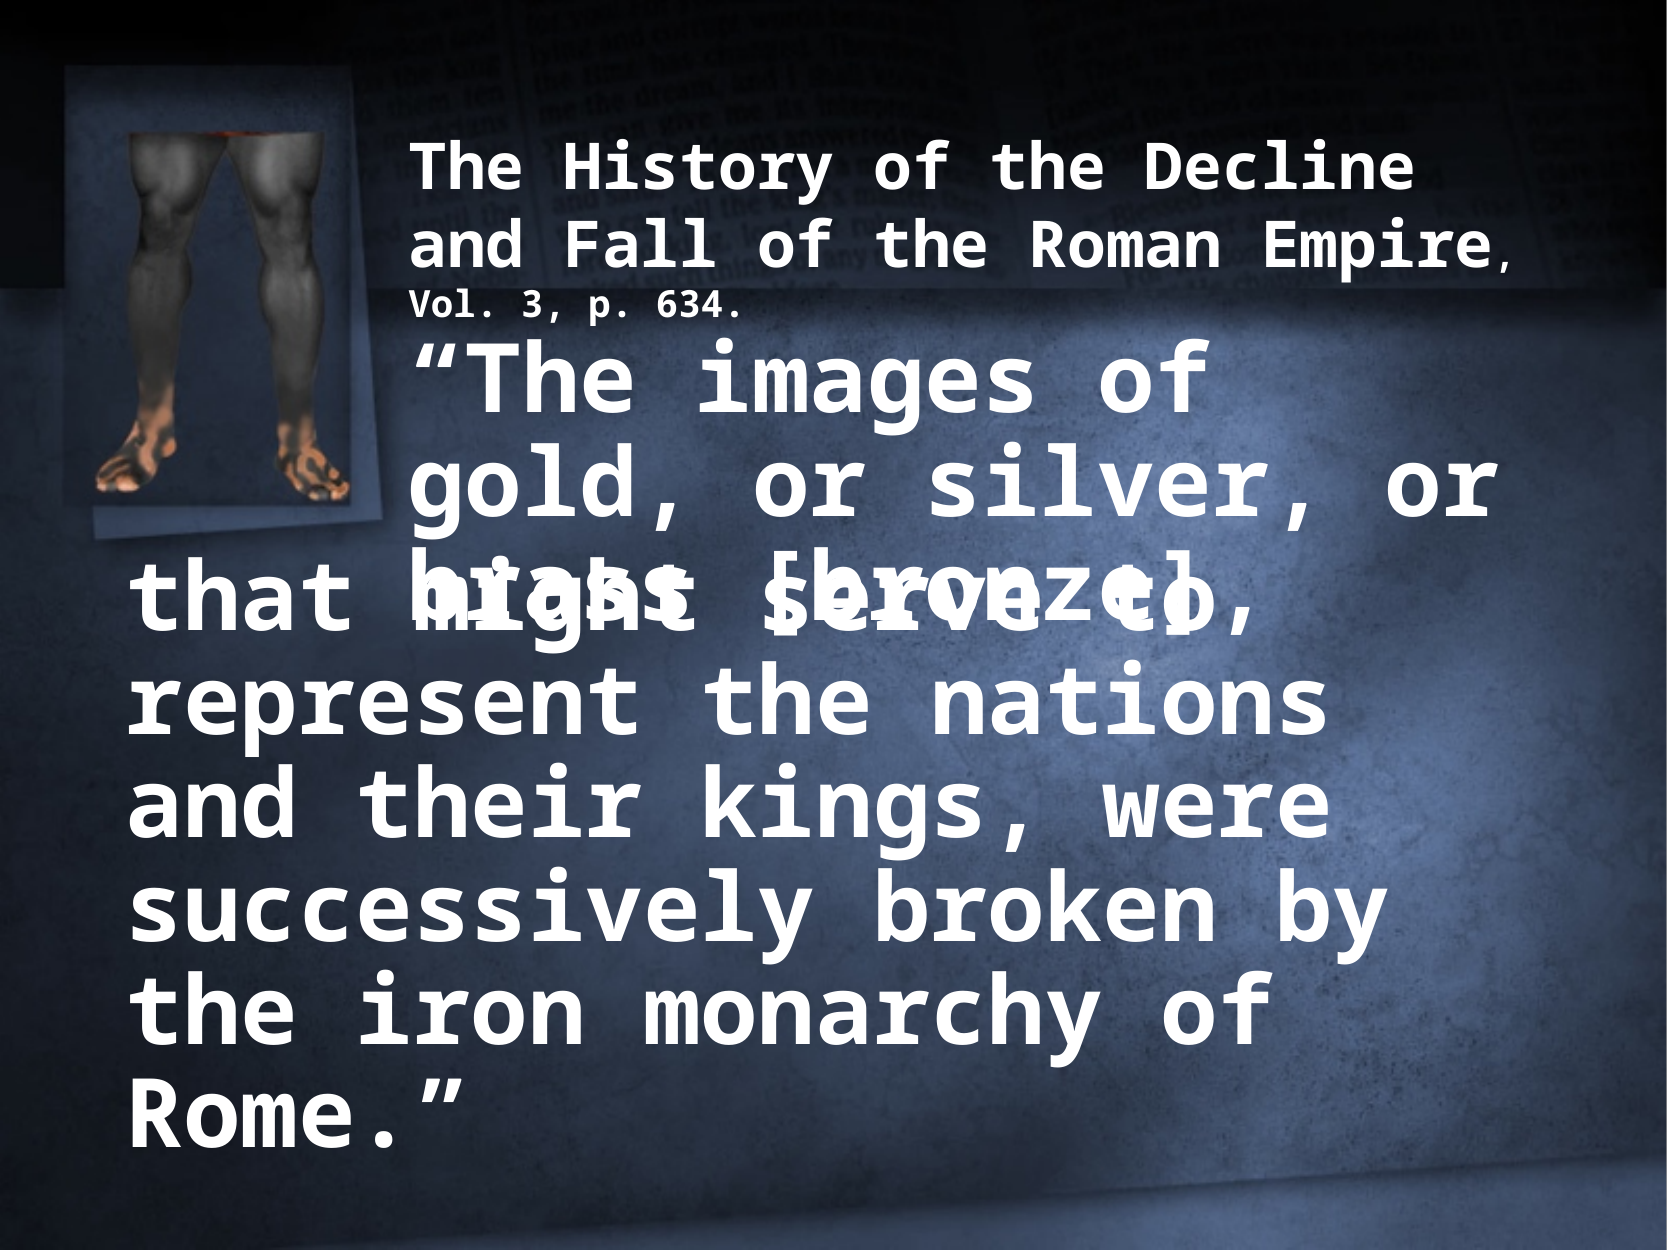

The History of the Decline and Fall of the Roman Empire, Vol. 3, p. 634.
“The images of gold, or silver, or brass [bronze],
that might serve to represent the nations and their kings, were successively broken by the iron monarchy of Rome.”